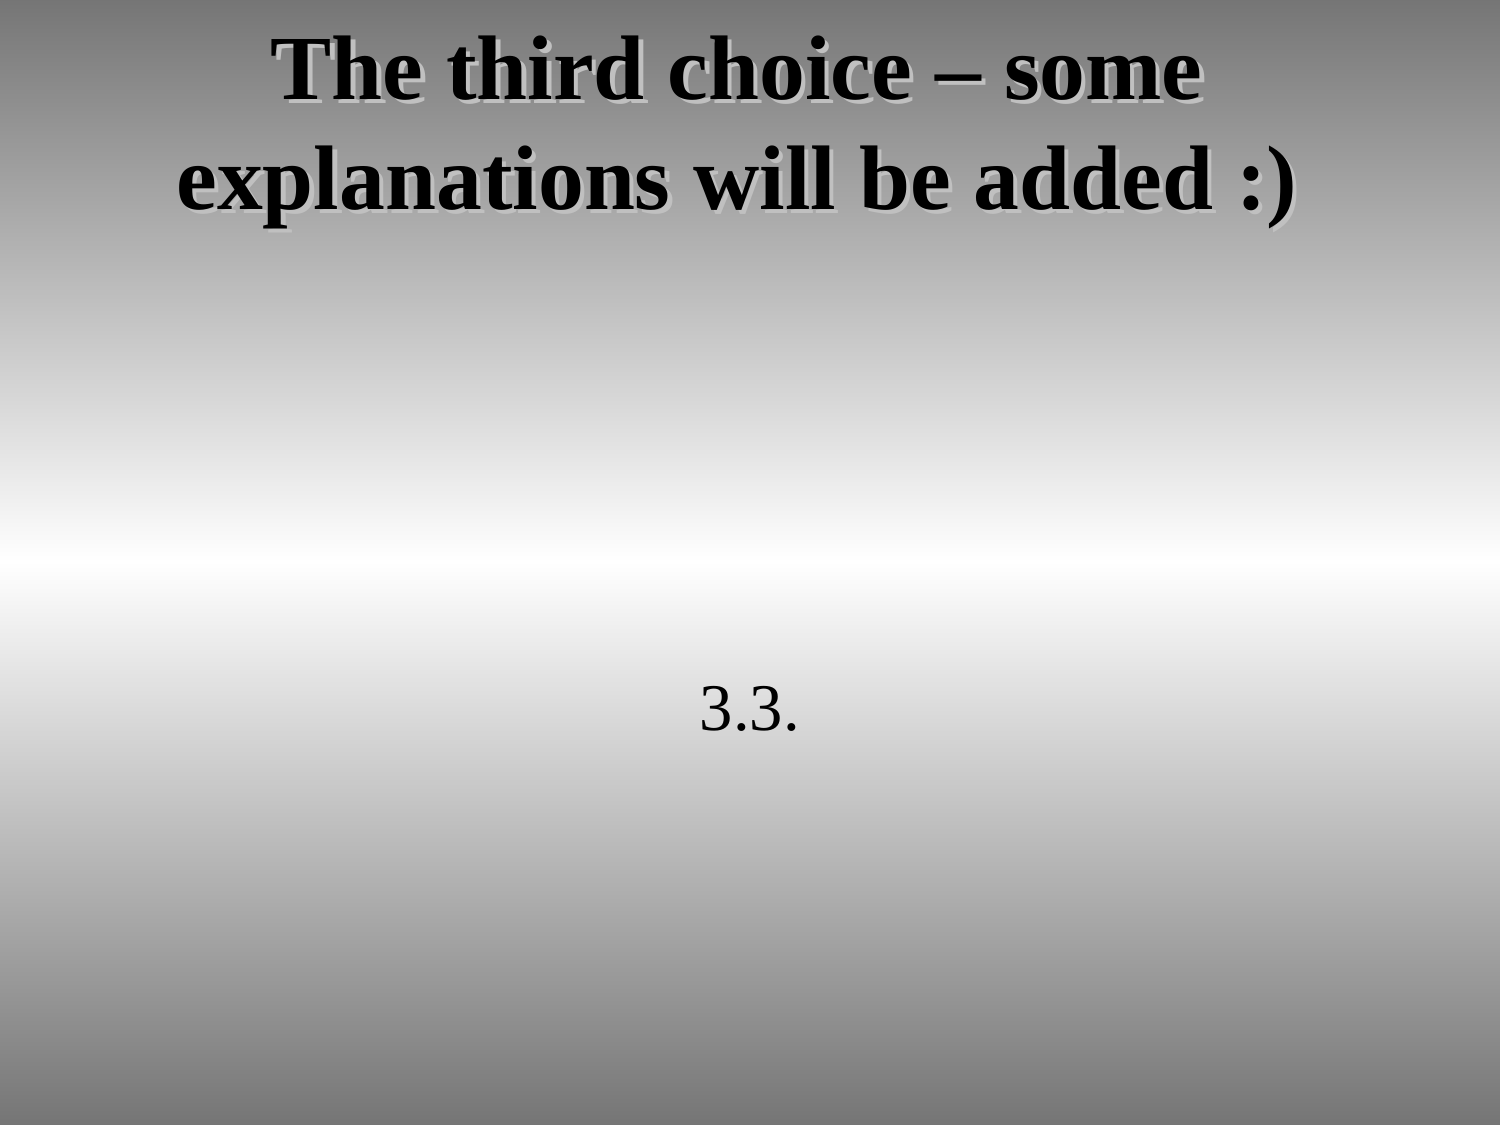

# The third choice – some explanations will be added :)
3.3.